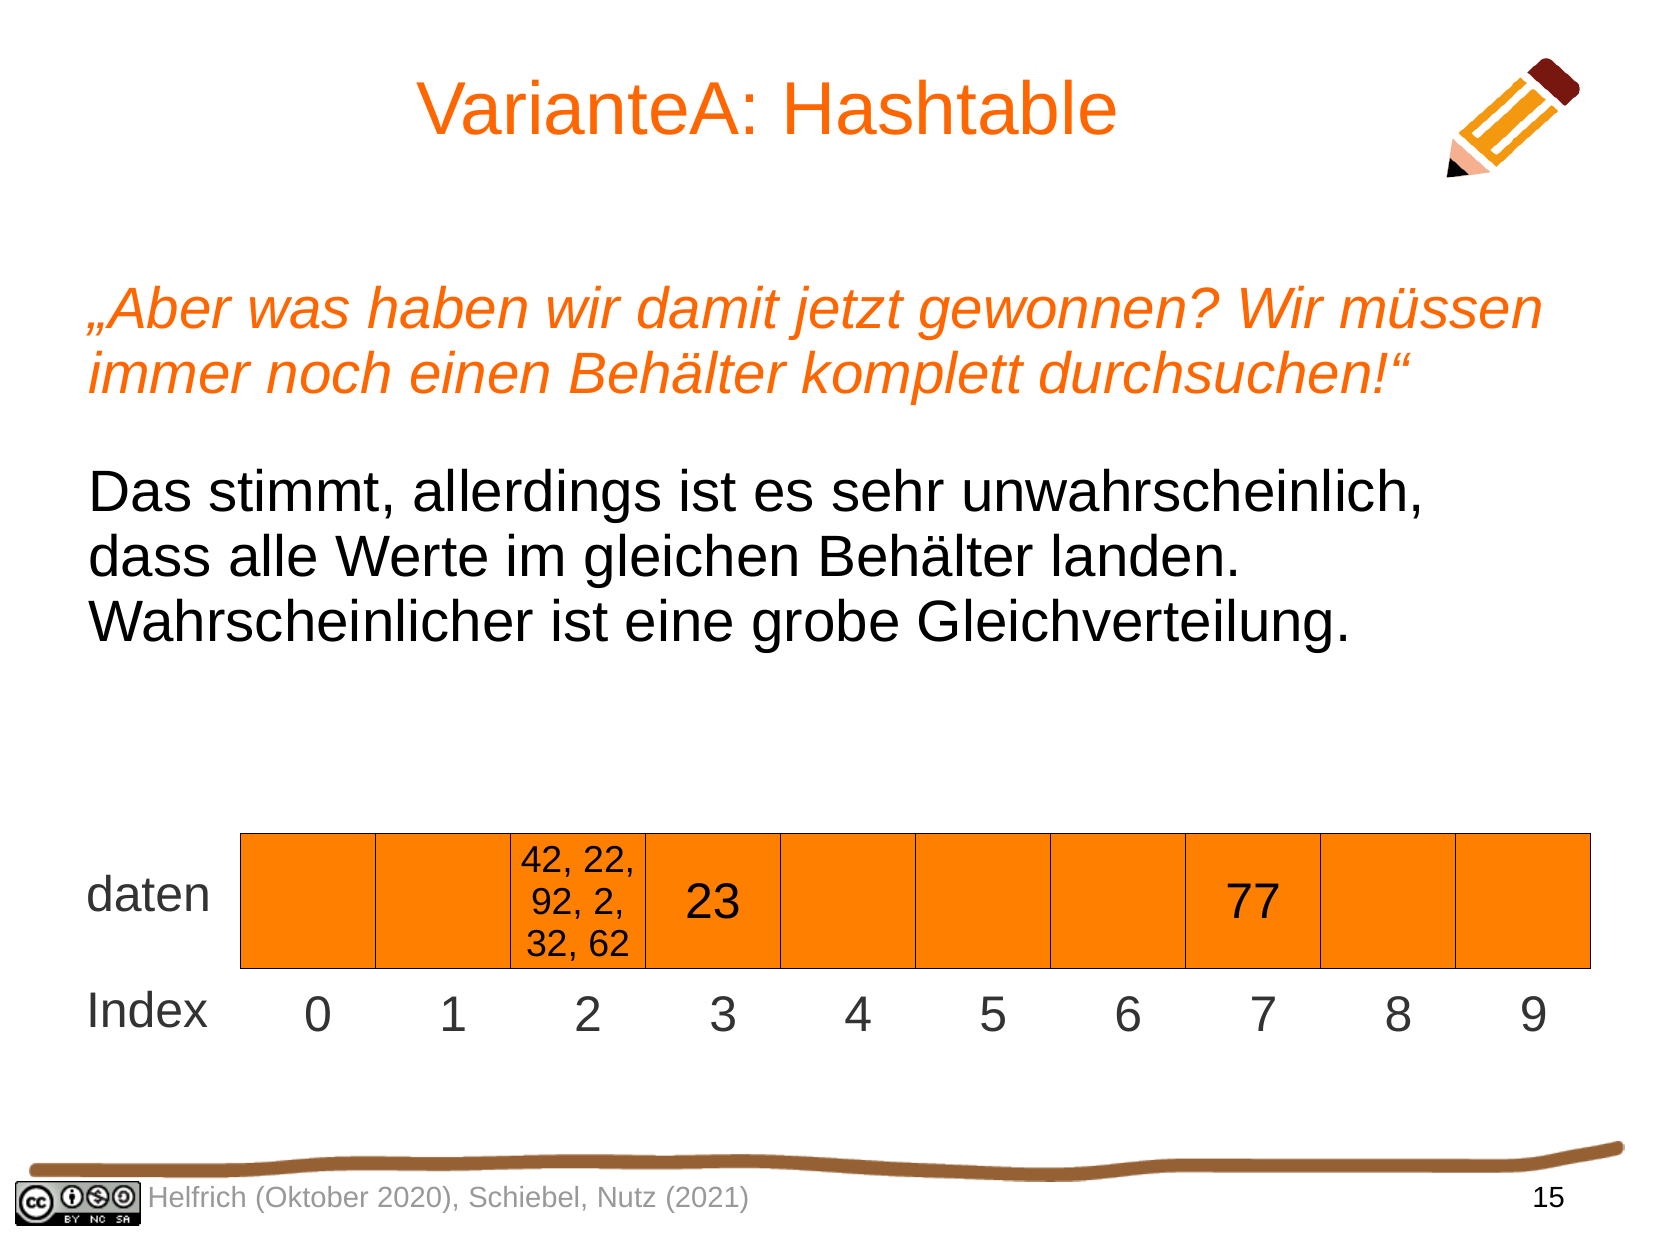

# VarianteA: Hashtable
„Aber was haben wir damit jetzt gewonnen? Wir müssen immer noch einen Behälter komplett durchsuchen!“
Das stimmt, allerdings ist es sehr unwahrscheinlich, dass alle Werte im gleichen Behälter landen. Wahrscheinlicher ist eine grobe Gleichverteilung.
42, 22,
92, 2,
32, 62
23
77
daten
Index
0
1
2
3
4
5
6
7
8
9
15